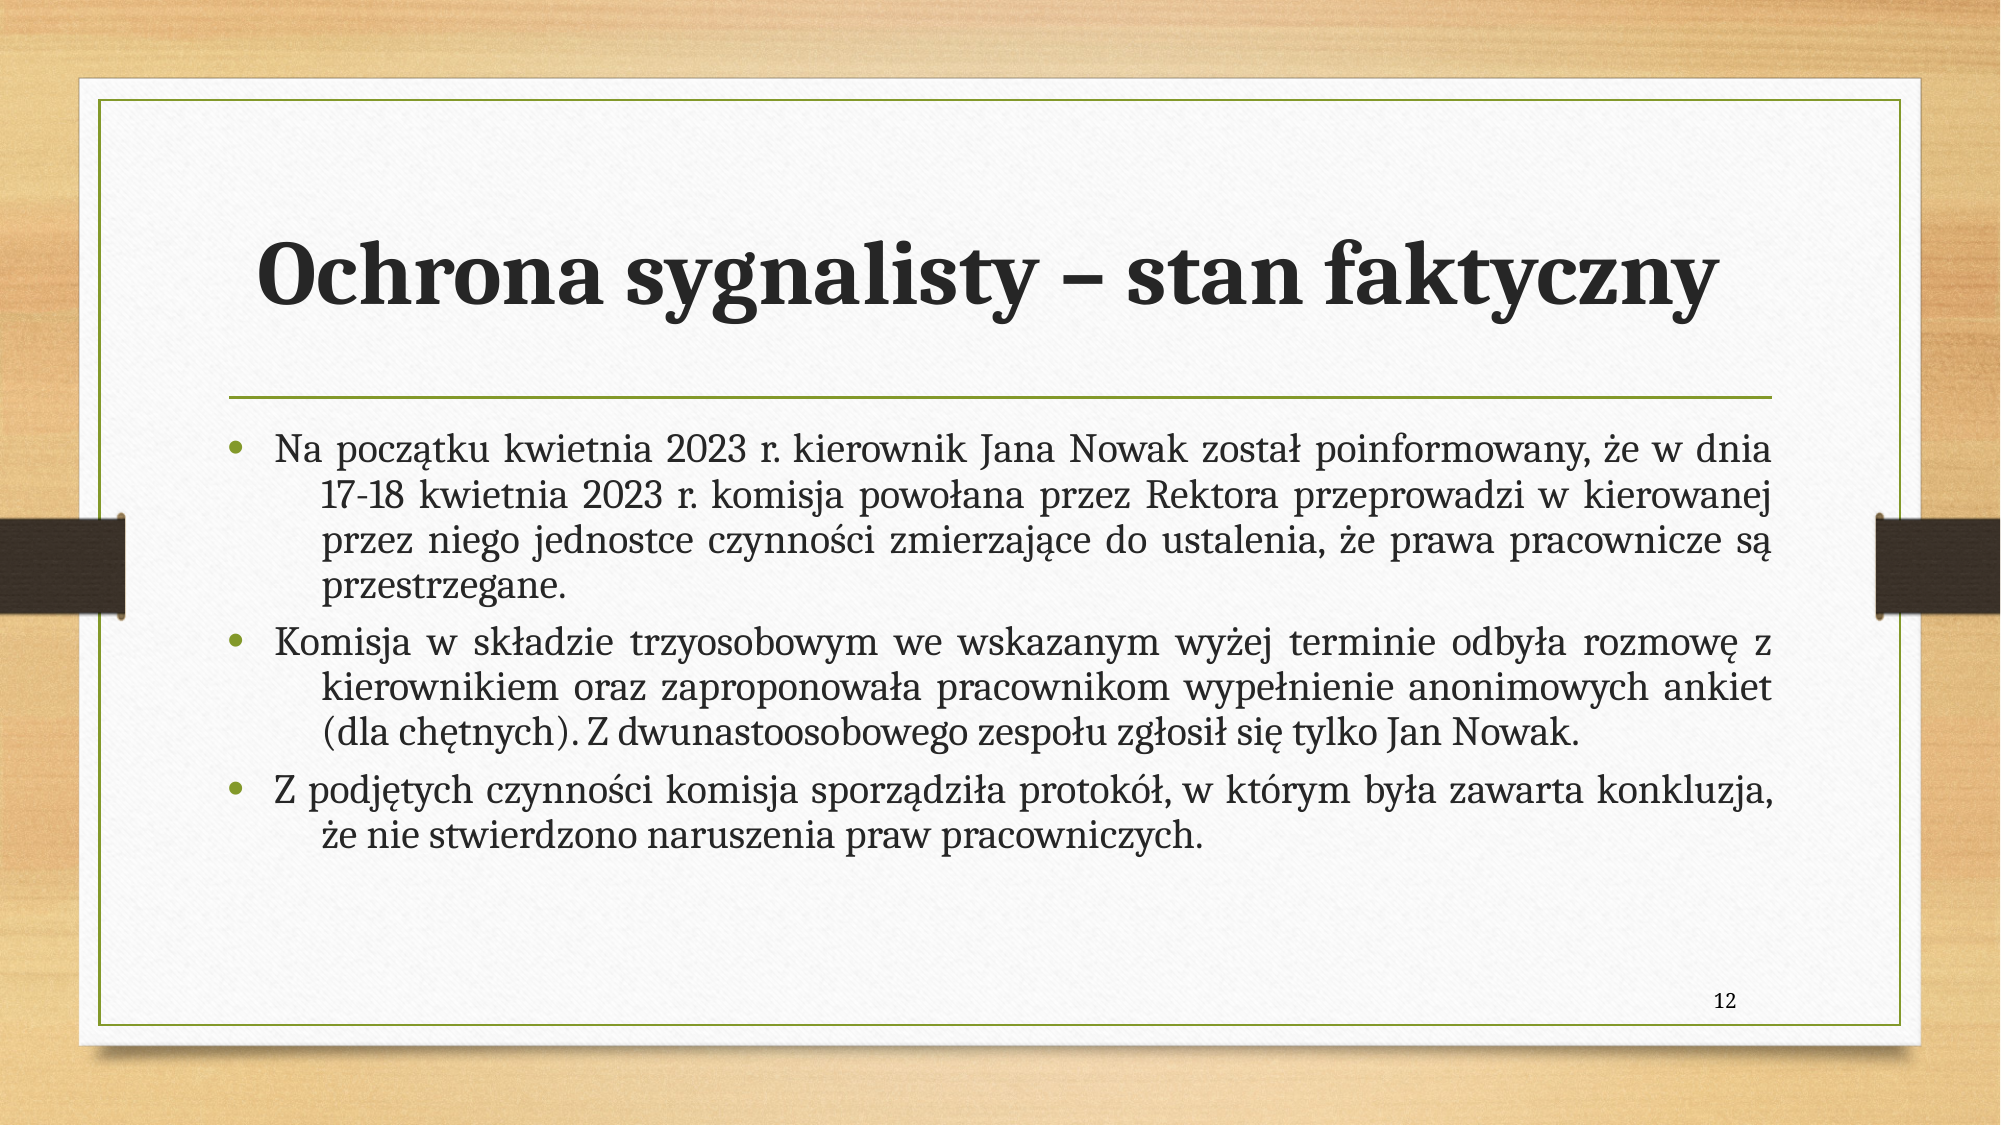

# Ochrona sygnalisty – stan faktyczny
Na początku kwietnia 2023 r. kierownik Jana Nowak został poinformowany, że w dnia 17-18 kwietnia 2023 r. komisja powołana przez Rektora przeprowadzi w kierowanej przez niego jednostce czynności zmierzające do ustalenia, że prawa pracownicze są przestrzegane.
Komisja w składzie trzyosobowym we wskazanym wyżej terminie odbyła rozmowę z kierownikiem oraz zaproponowała pracownikom wypełnienie anonimowych ankiet (dla chętnych). Z dwunastoosobowego zespołu zgłosił się tylko Jan Nowak.
Z podjętych czynności komisja sporządziła protokół, w którym była zawarta konkluzja, że nie stwierdzono naruszenia praw pracowniczych.